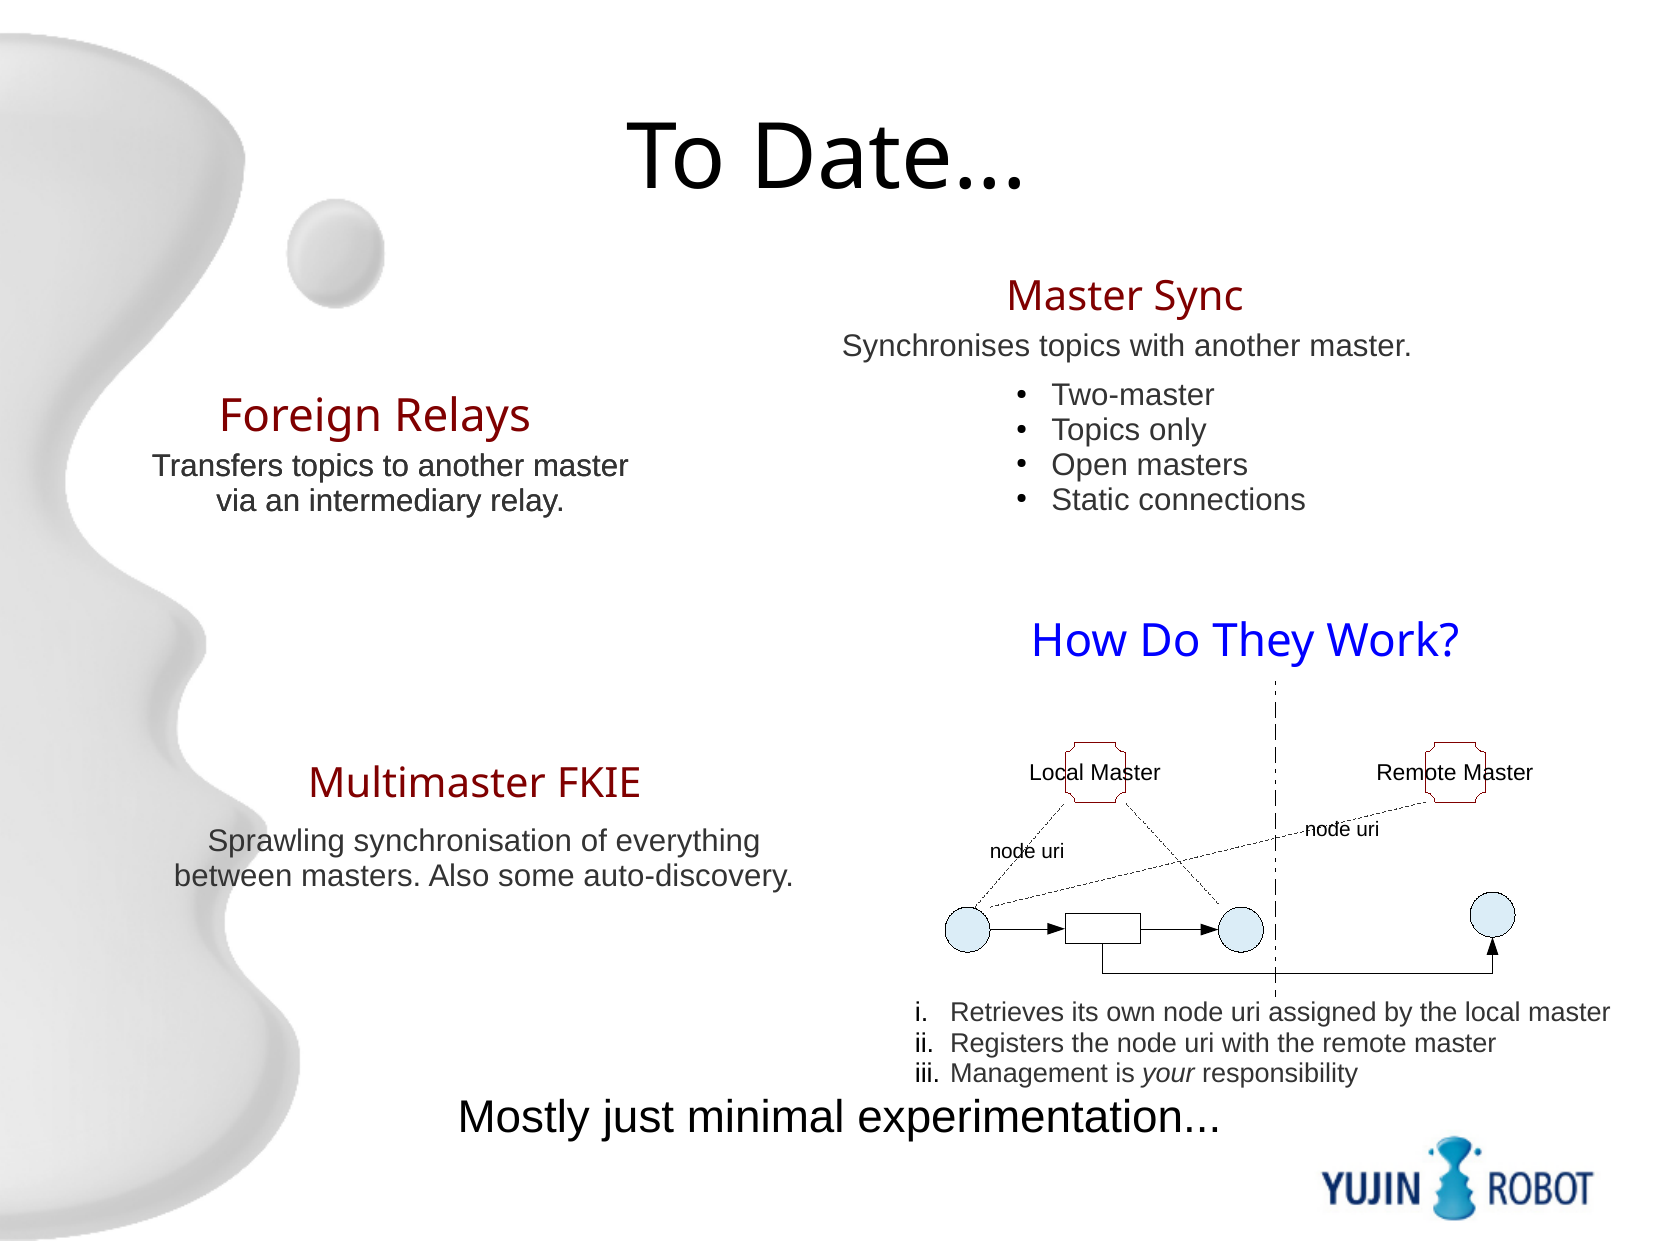

# To Date...
Master Sync
Synchronises topics with another master.
Two-master
Topics only
Open masters
Static connections
Foreign Relays
Transfers topics to another master
via an intermediary relay.
Transfers topics to another master
via an intermediary relay.
How Do They Work?
Local Master
Remote Master
Multimaster FKIE
node uri
Sprawling synchronisation of everything
between masters. Also some auto-discovery.
node uri
Retrieves its own node uri assigned by the local master
Registers the node uri with the remote master
Management is your responsibility
Mostly just minimal experimentation...